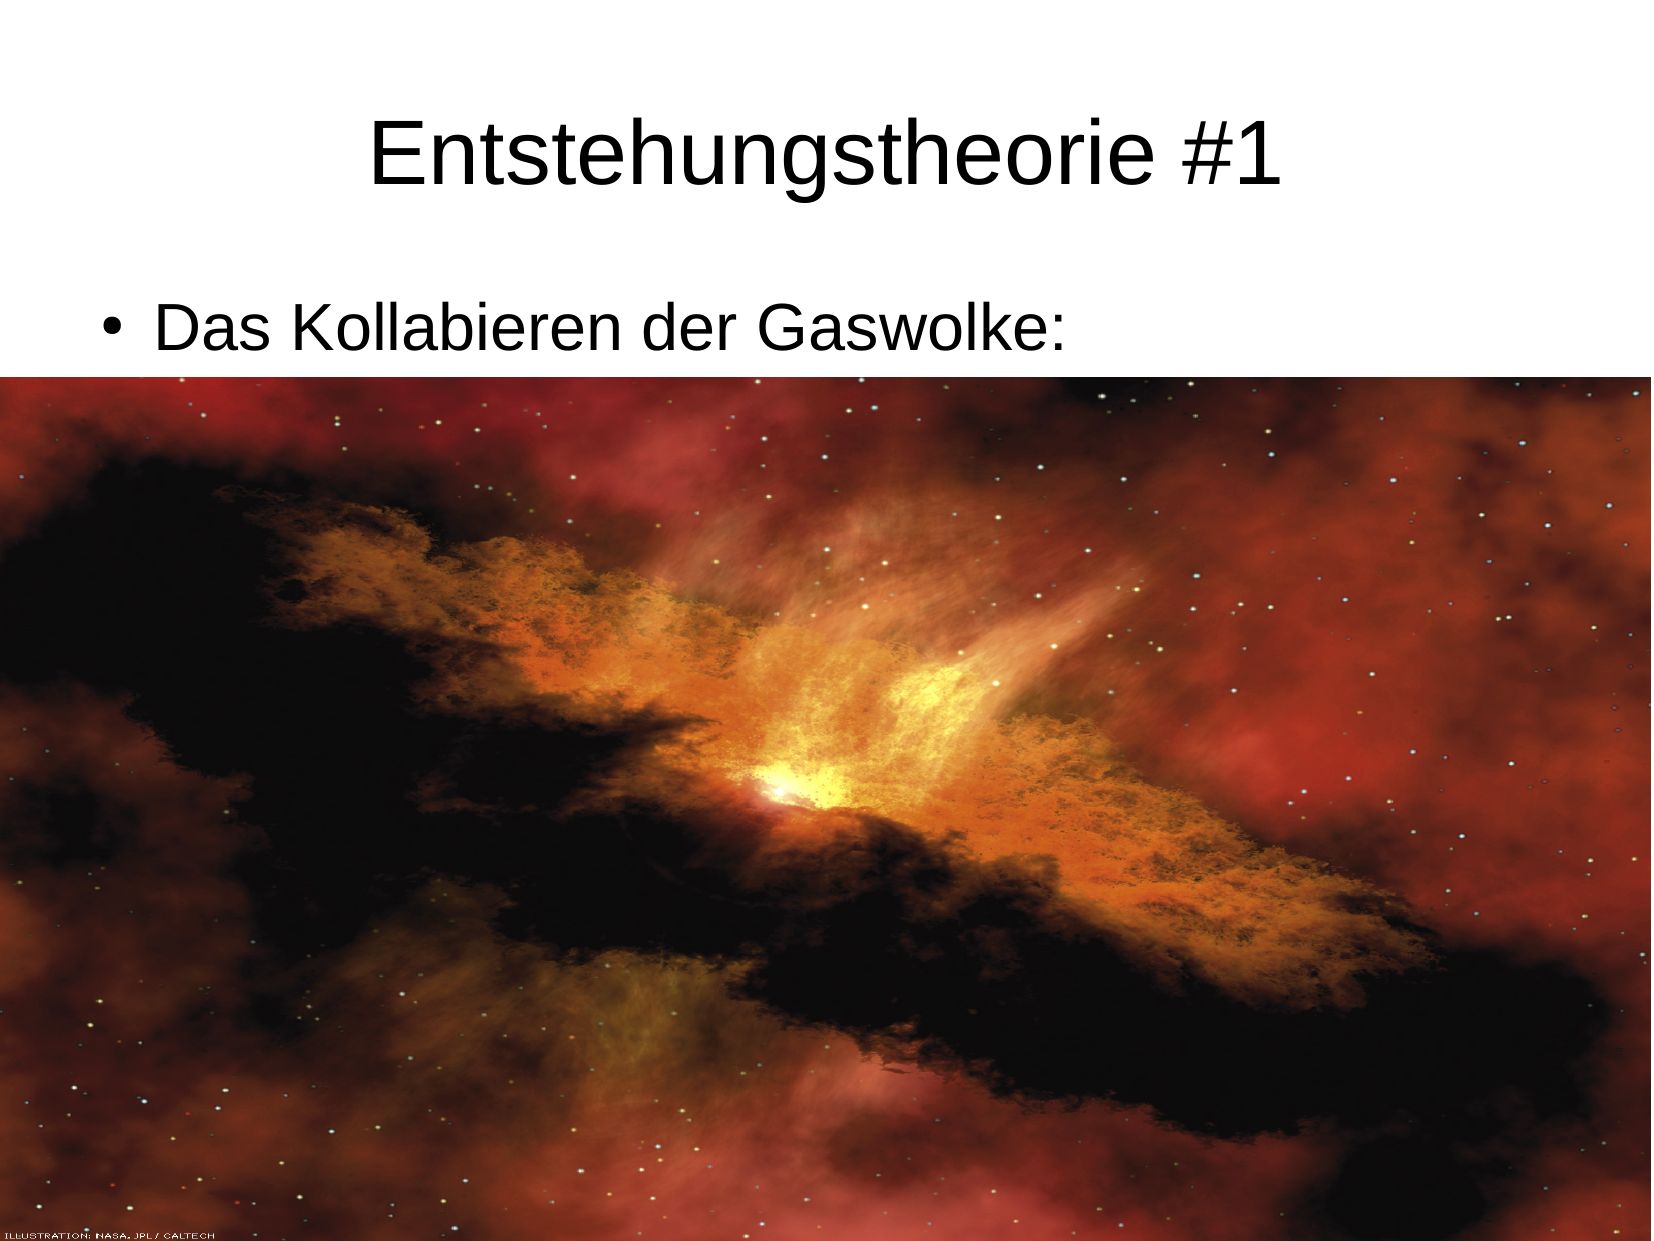

# Entstehungstheorie #1
Das Kollabieren der Gaswolke: